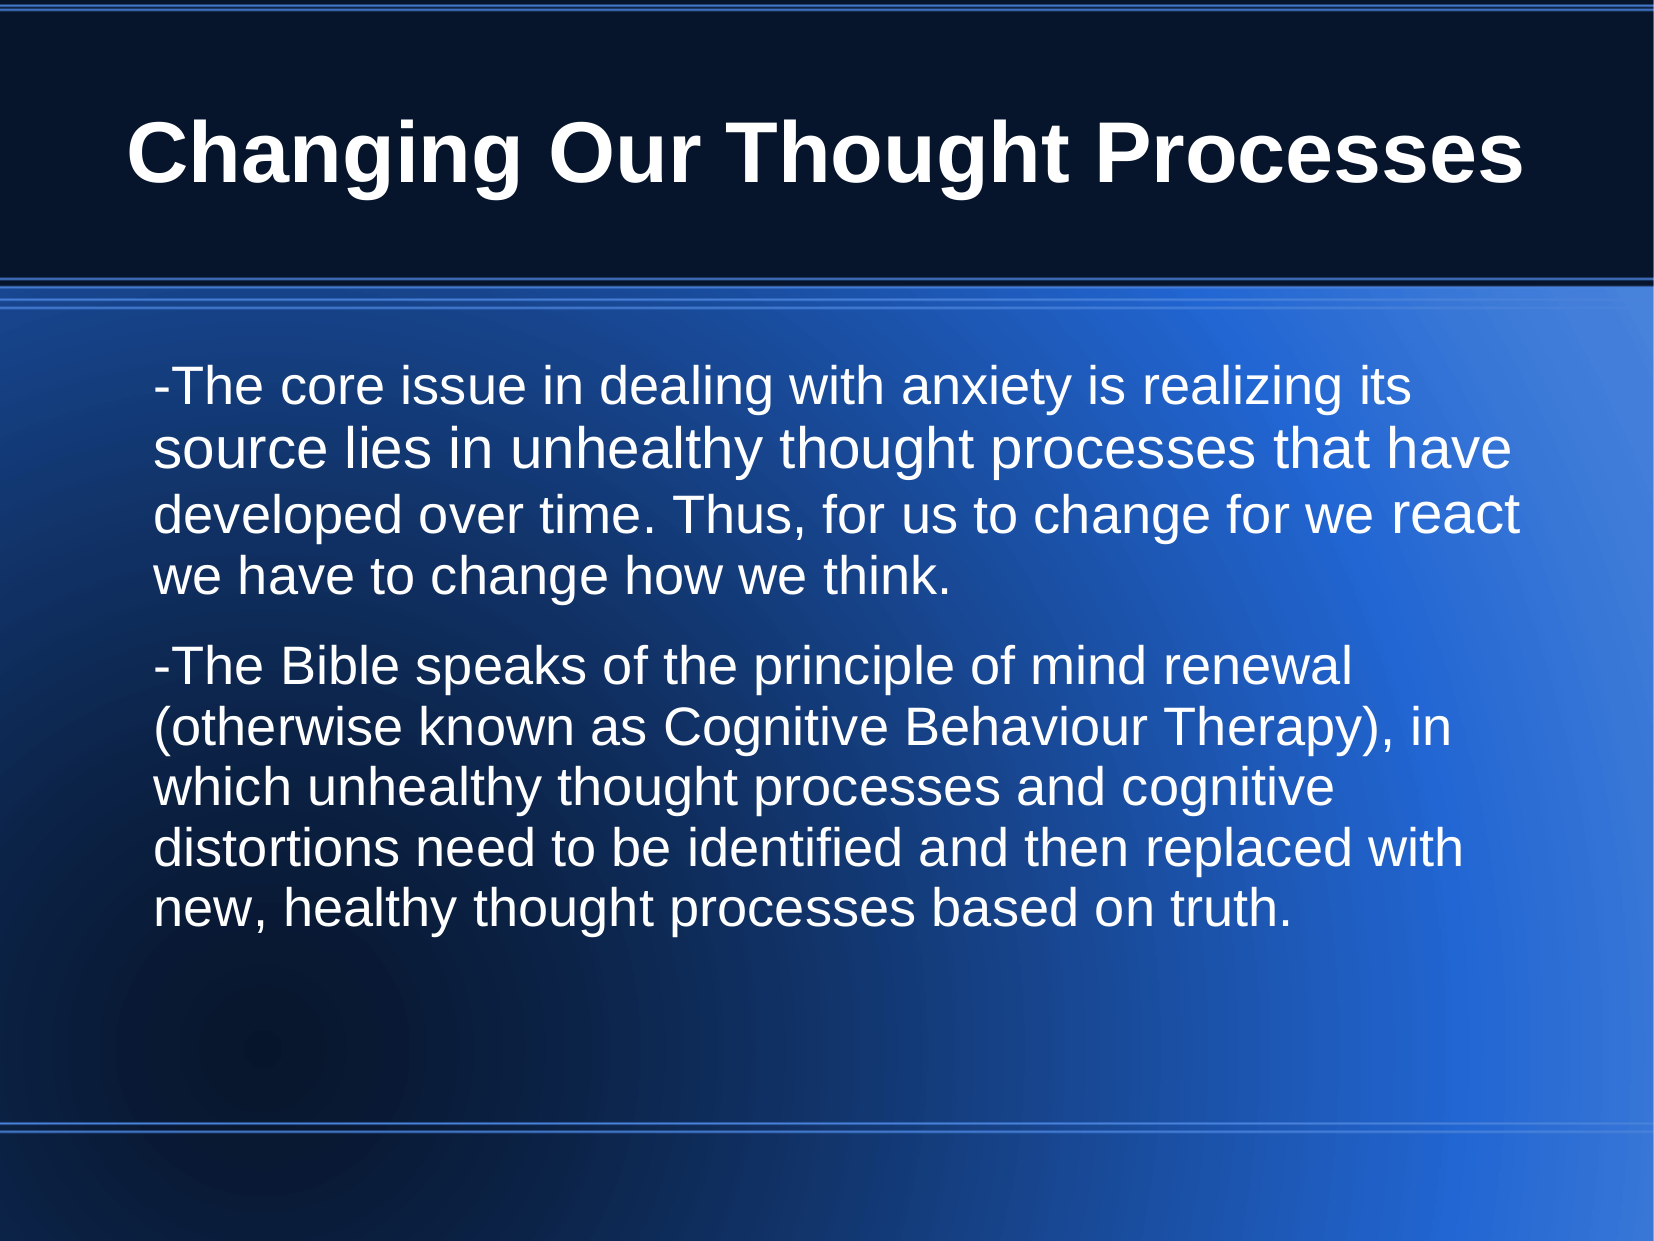

# Changing Our Thought Processes
-The core issue in dealing with anxiety is realizing its source lies in unhealthy thought processes that have developed over time. Thus, for us to change for we react we have to change how we think.
-The Bible speaks of the principle of mind renewal (otherwise known as Cognitive Behaviour Therapy), in which unhealthy thought processes and cognitive distortions need to be identified and then replaced with new, healthy thought processes based on truth.